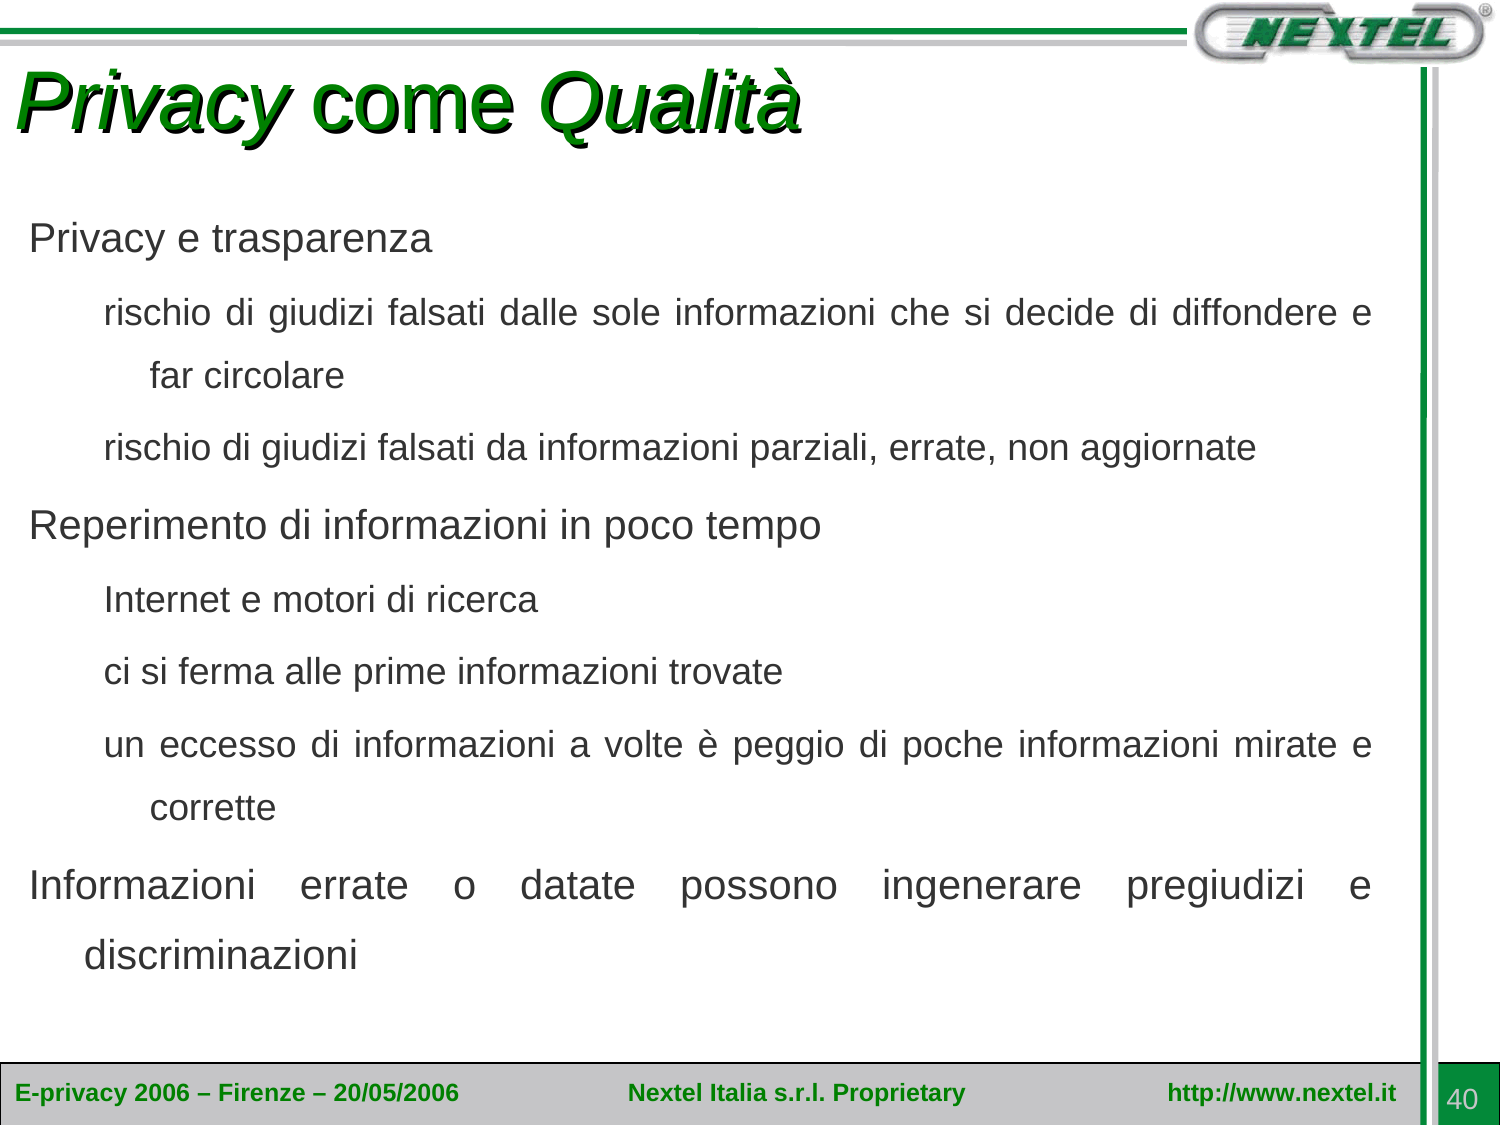

Privacy come Qualità
# Privacy e trasparenza
rischio di giudizi falsati dalle sole informazioni che si decide di diffondere e far circolare
rischio di giudizi falsati da informazioni parziali, errate, non aggiornate
Reperimento di informazioni in poco tempo
Internet e motori di ricerca
ci si ferma alle prime informazioni trovate
un eccesso di informazioni a volte è peggio di poche informazioni mirate e corrette
Informazioni errate o datate possono ingenerare pregiudizi e discriminazioni
40